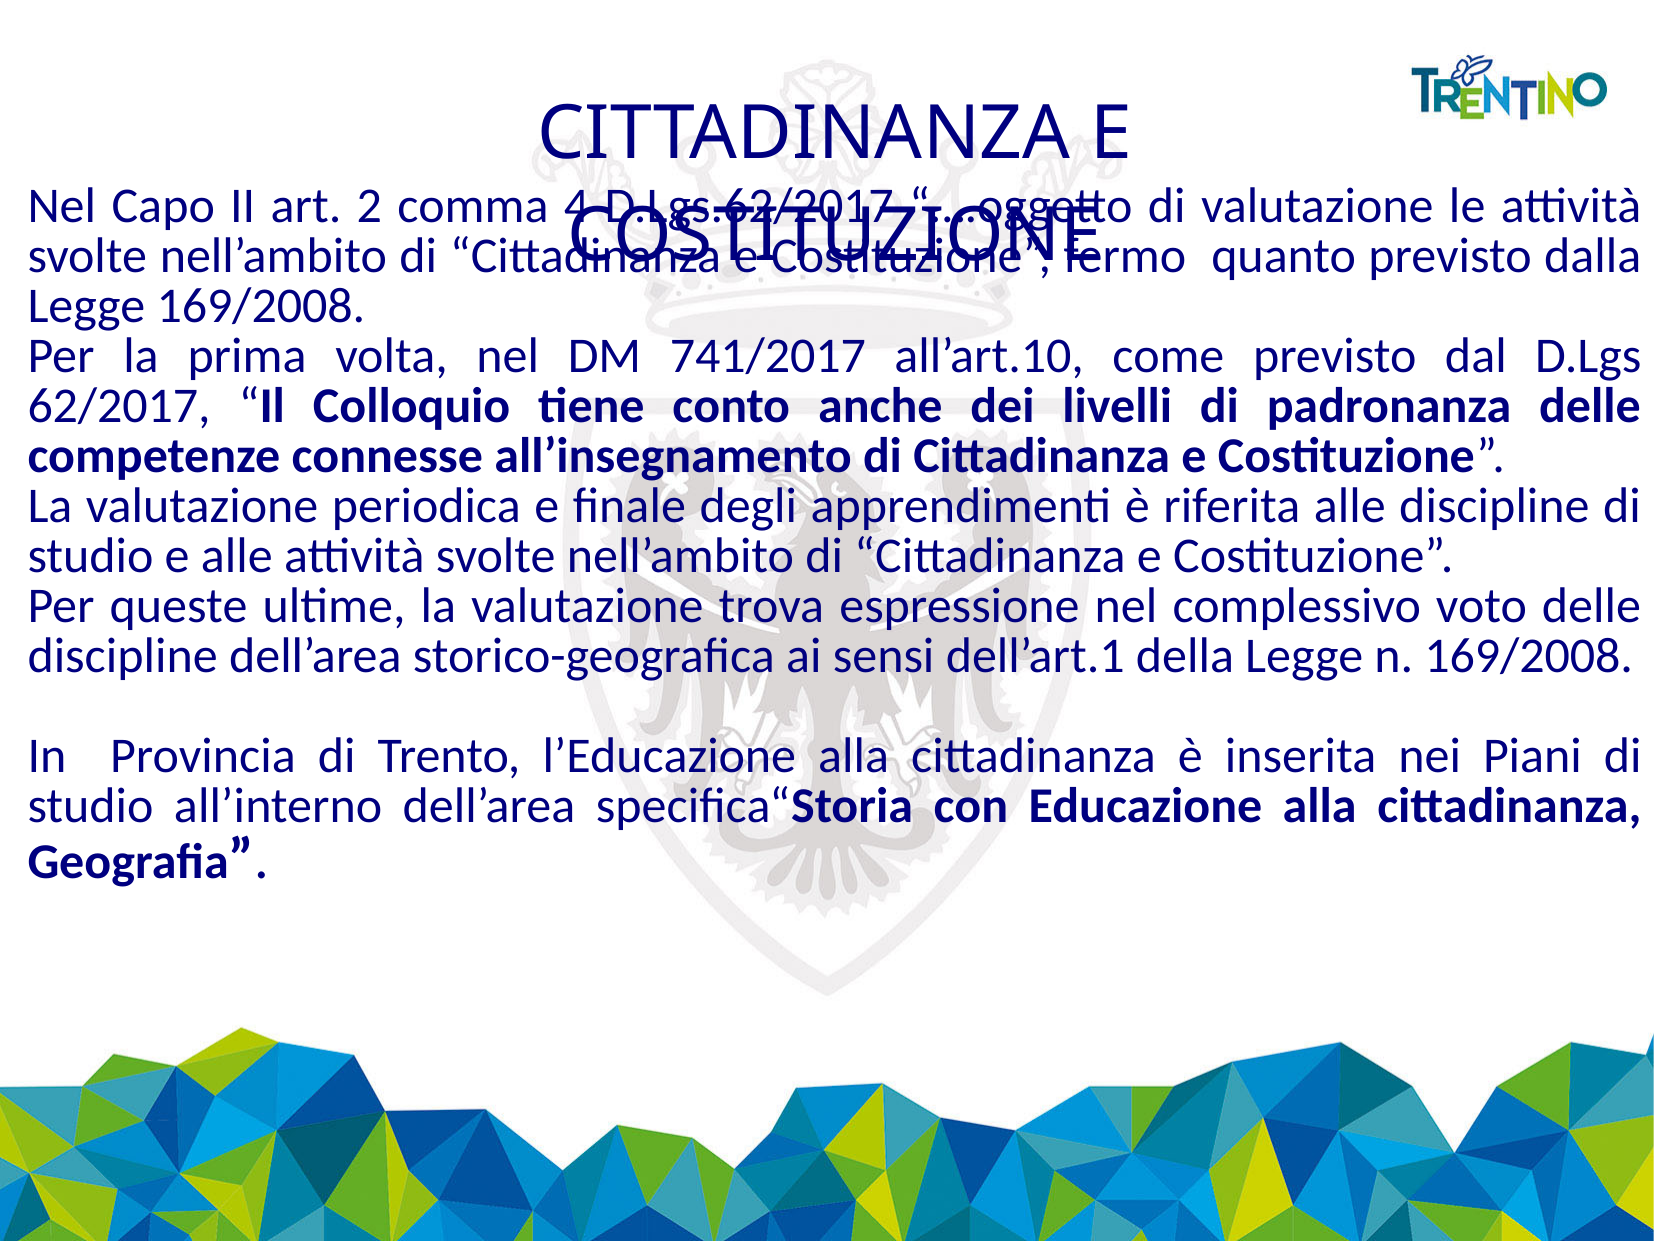

CITTADINANZA E COSTITUZIONE
Nel Capo II art. 2 comma 4 D.Lgs.62/2017 “….oggetto di valutazione le attività svolte nell’ambito di “Cittadinanza e Costituzione”, fermo quanto previsto dalla Legge 169/2008.
Per la prima volta, nel DM 741/2017 all’art.10, come previsto dal D.Lgs 62/2017, “Il Colloquio tiene conto anche dei livelli di padronanza delle competenze connesse all’insegnamento di Cittadinanza e Costituzione”.
La valutazione periodica e finale degli apprendimenti è riferita alle discipline di studio e alle attività svolte nell’ambito di “Cittadinanza e Costituzione”.
Per queste ultime, la valutazione trova espressione nel complessivo voto delle discipline dell’area storico-geografica ai sensi dell’art.1 della Legge n. 169/2008.
In Provincia di Trento, l’Educazione alla cittadinanza è inserita nei Piani di studio all’interno dell’area specifica“Storia con Educazione alla cittadinanza, Geografia”.